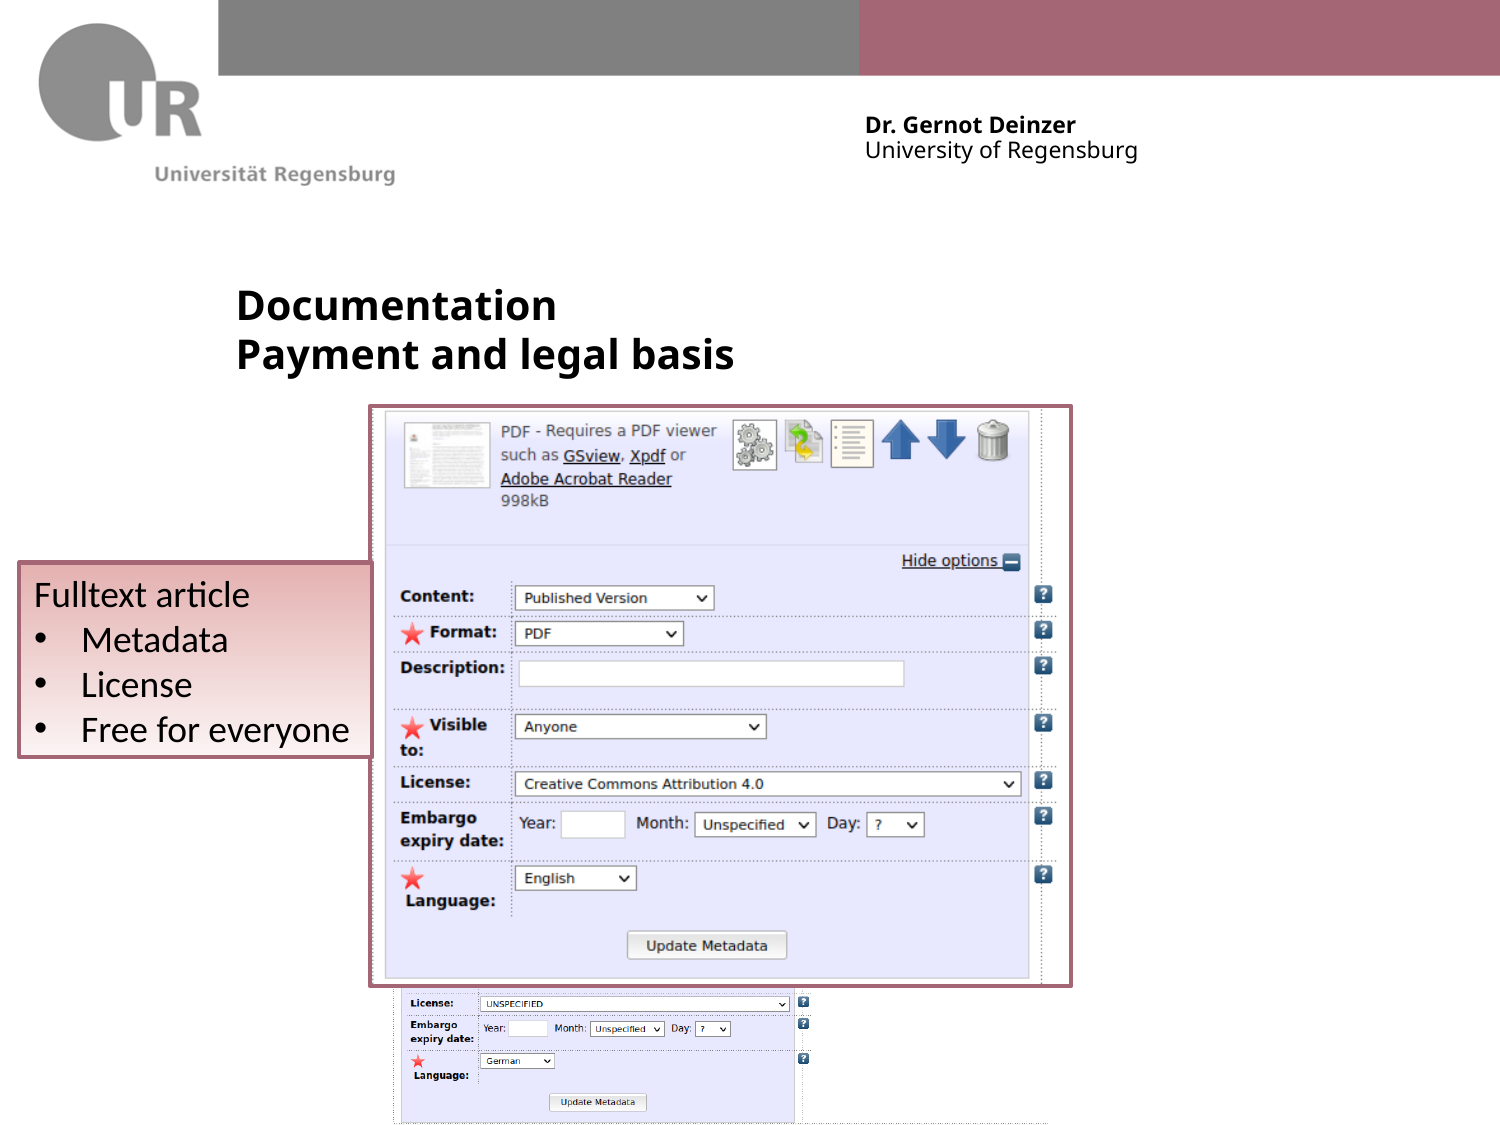

# Documentation Payment and legal basis
Fulltext article
Metadata
License
Free for everyone